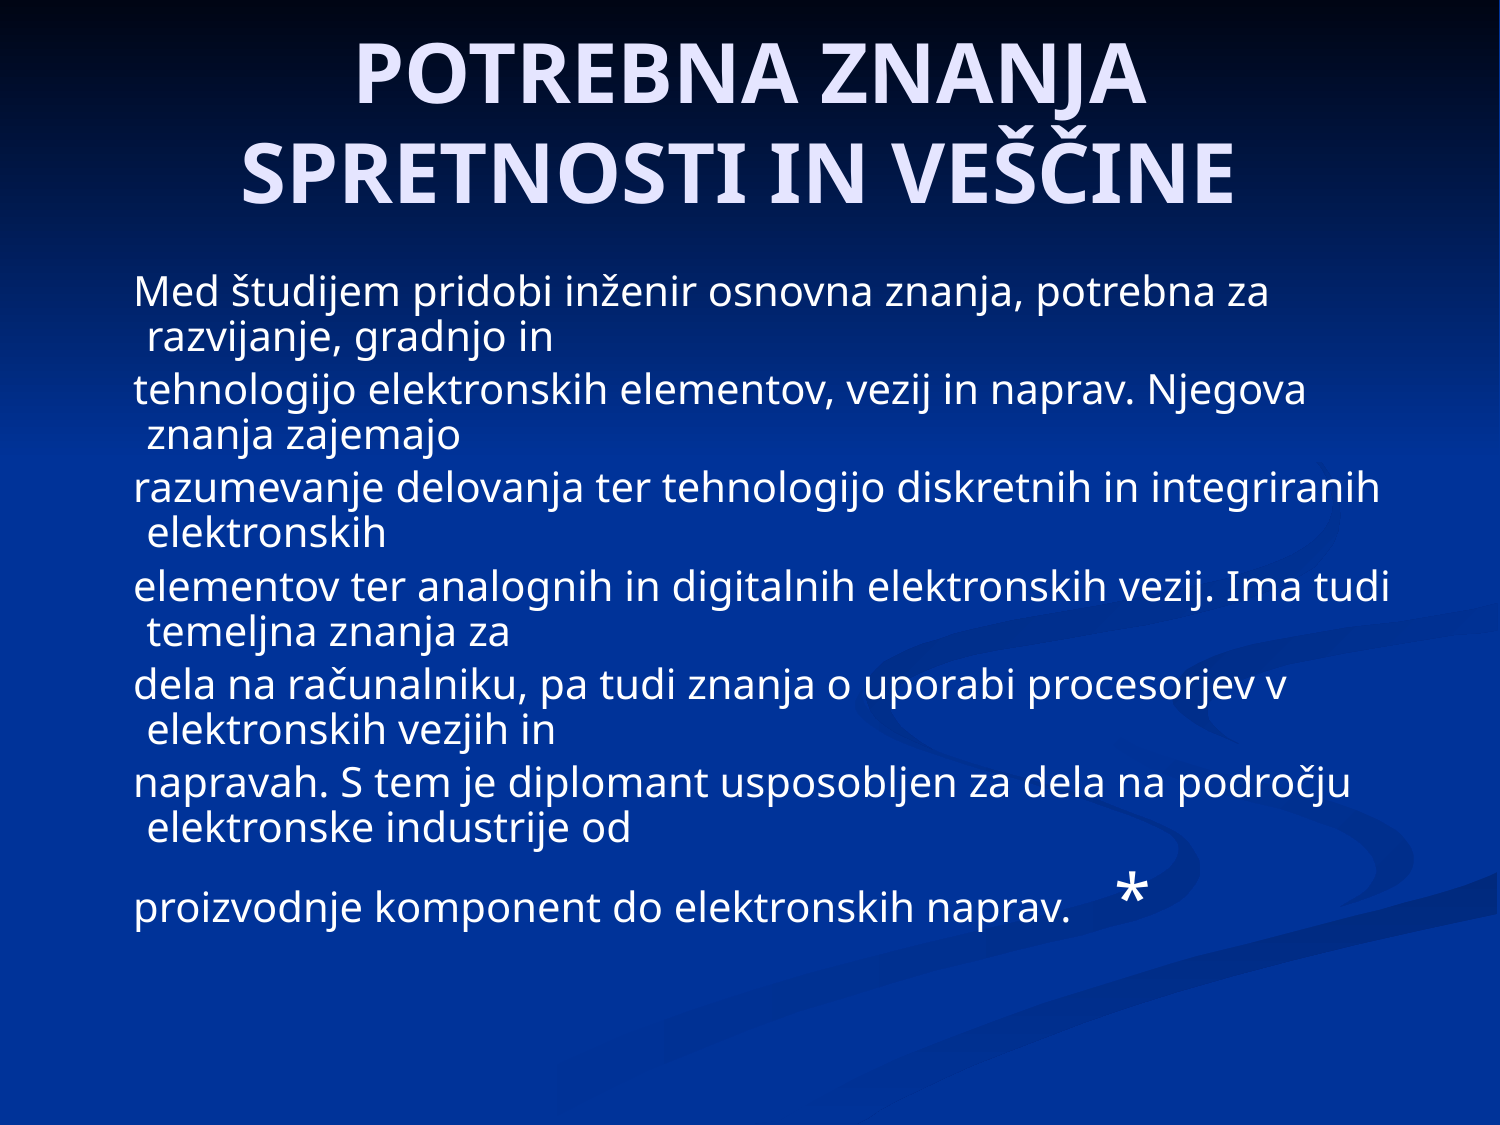

# POTREBNA ZNANJA SPRETNOSTI IN VEŠČINE
 Med študijem pridobi inženir osnovna znanja, potrebna za razvijanje, gradnjo in
 tehnologijo elektronskih elementov, vezij in naprav. Njegova znanja zajemajo
 razumevanje delovanja ter tehnologijo diskretnih in integriranih elektronskih
 elementov ter analognih in digitalnih elektronskih vezij. Ima tudi temeljna znanja za
 dela na računalniku, pa tudi znanja o uporabi procesorjev v elektronskih vezjih in
 napravah. S tem je diplomant usposobljen za dela na področju elektronske industrije od
 proizvodnje komponent do elektronskih naprav. *